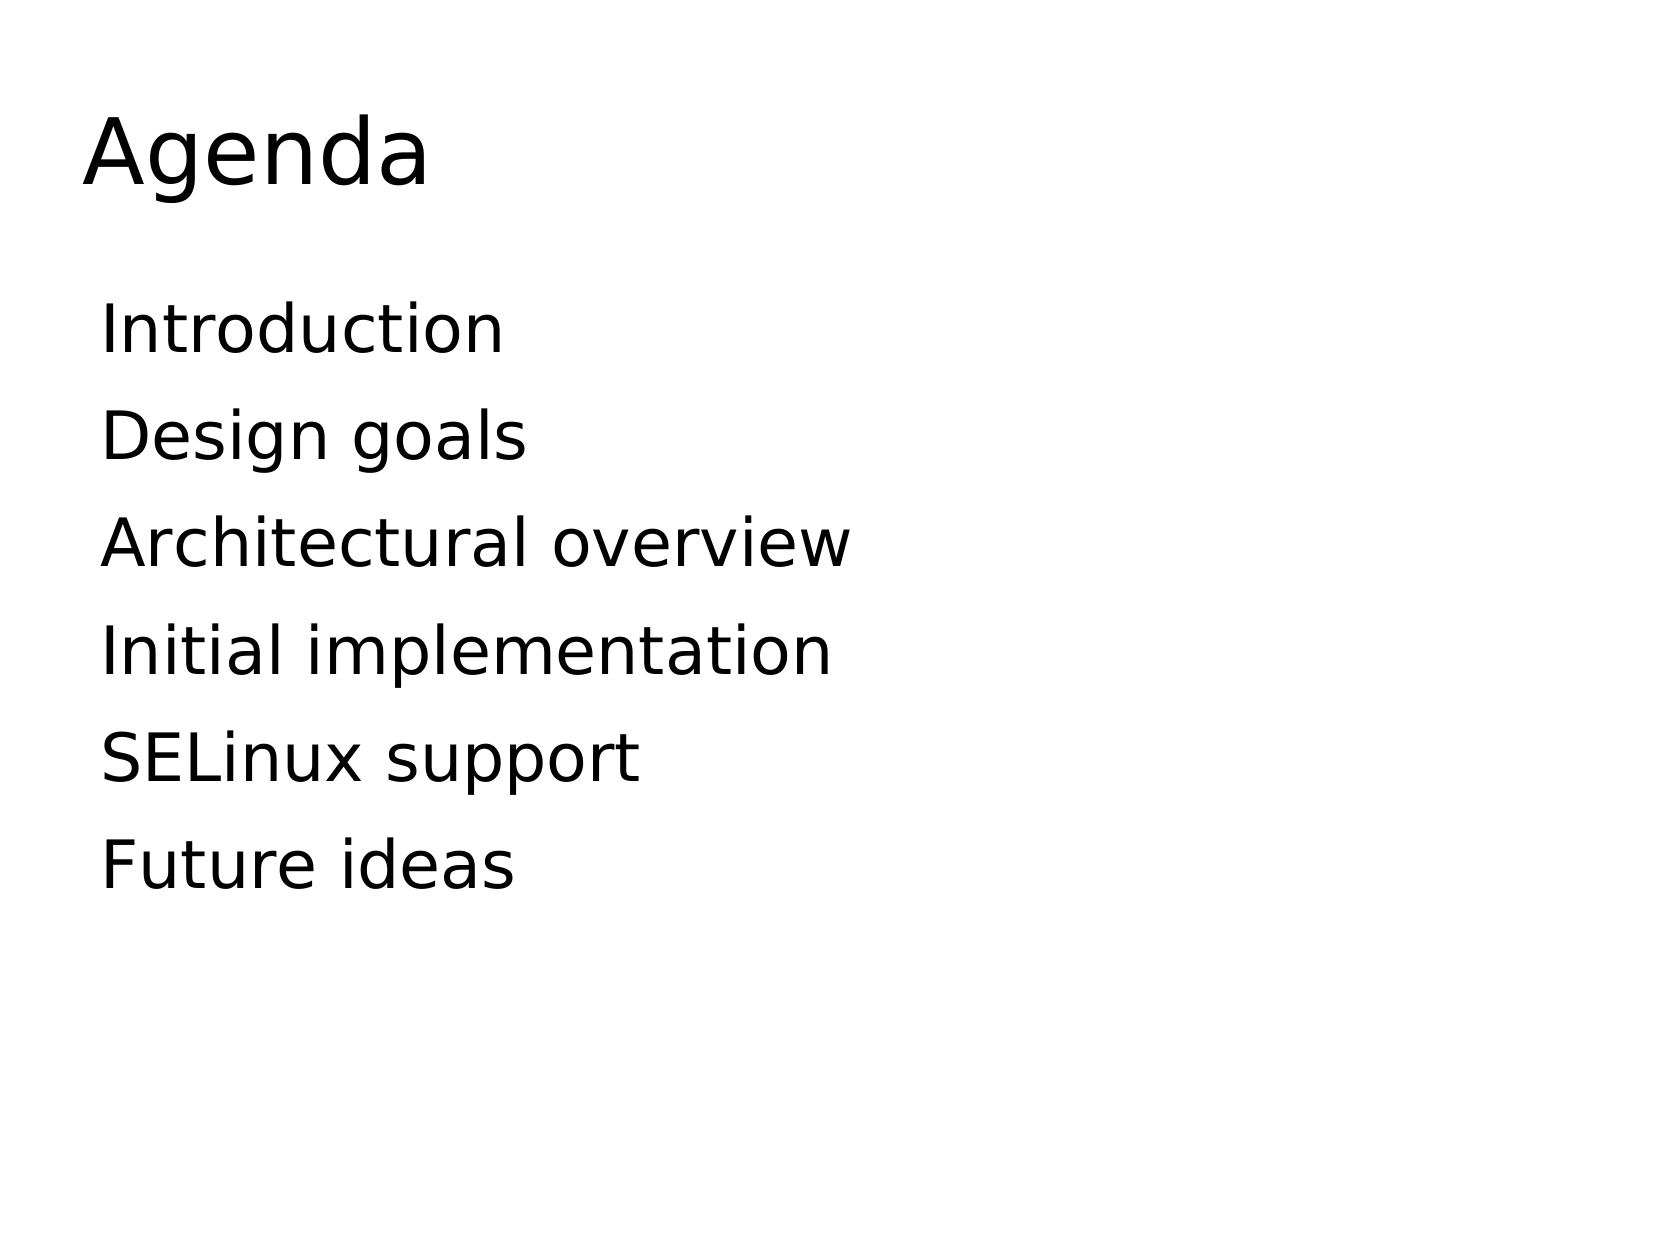

# Agenda
Introduction
Design goals
Architectural overview
Initial implementation
SELinux support
Future ideas